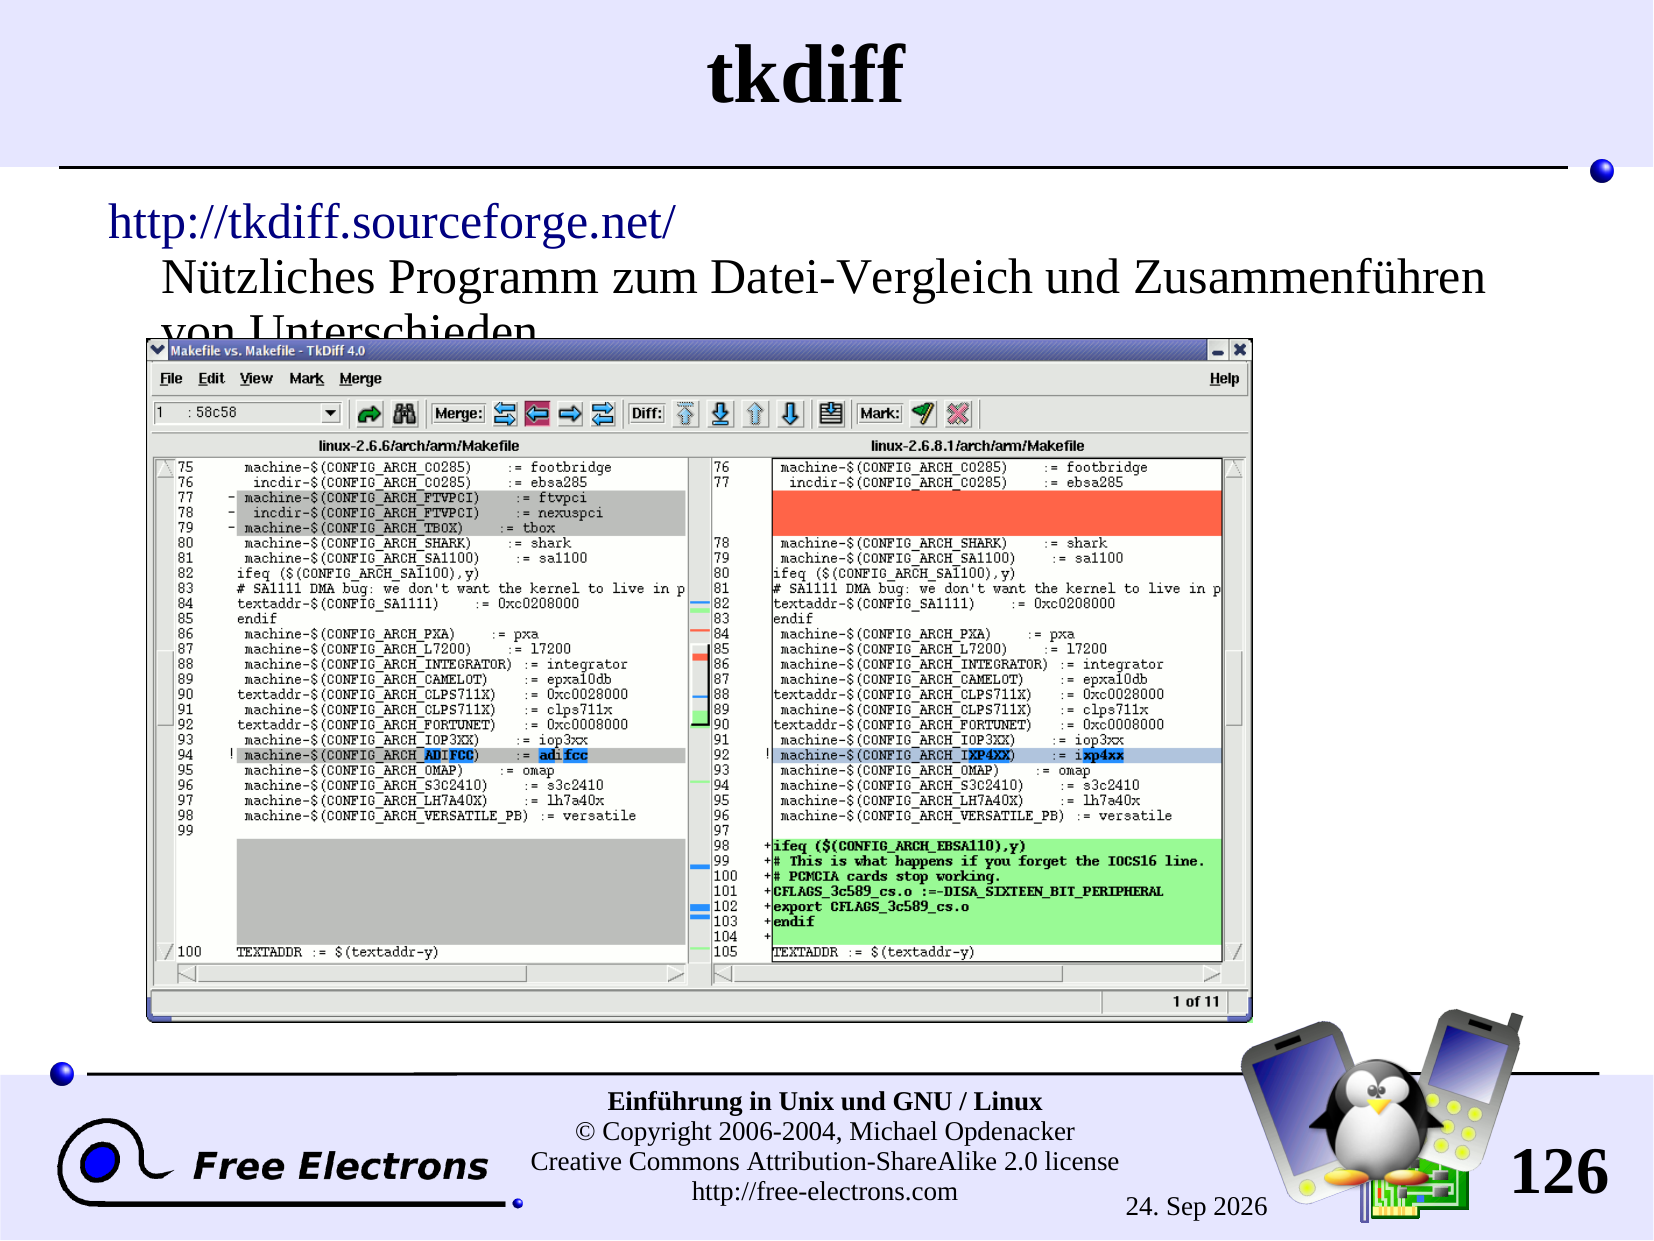

# tkdiff
http://tkdiff.sourceforge.net/
Nützliches Programm zum Datei-Vergleich und Zusammenführen von Unterschieden